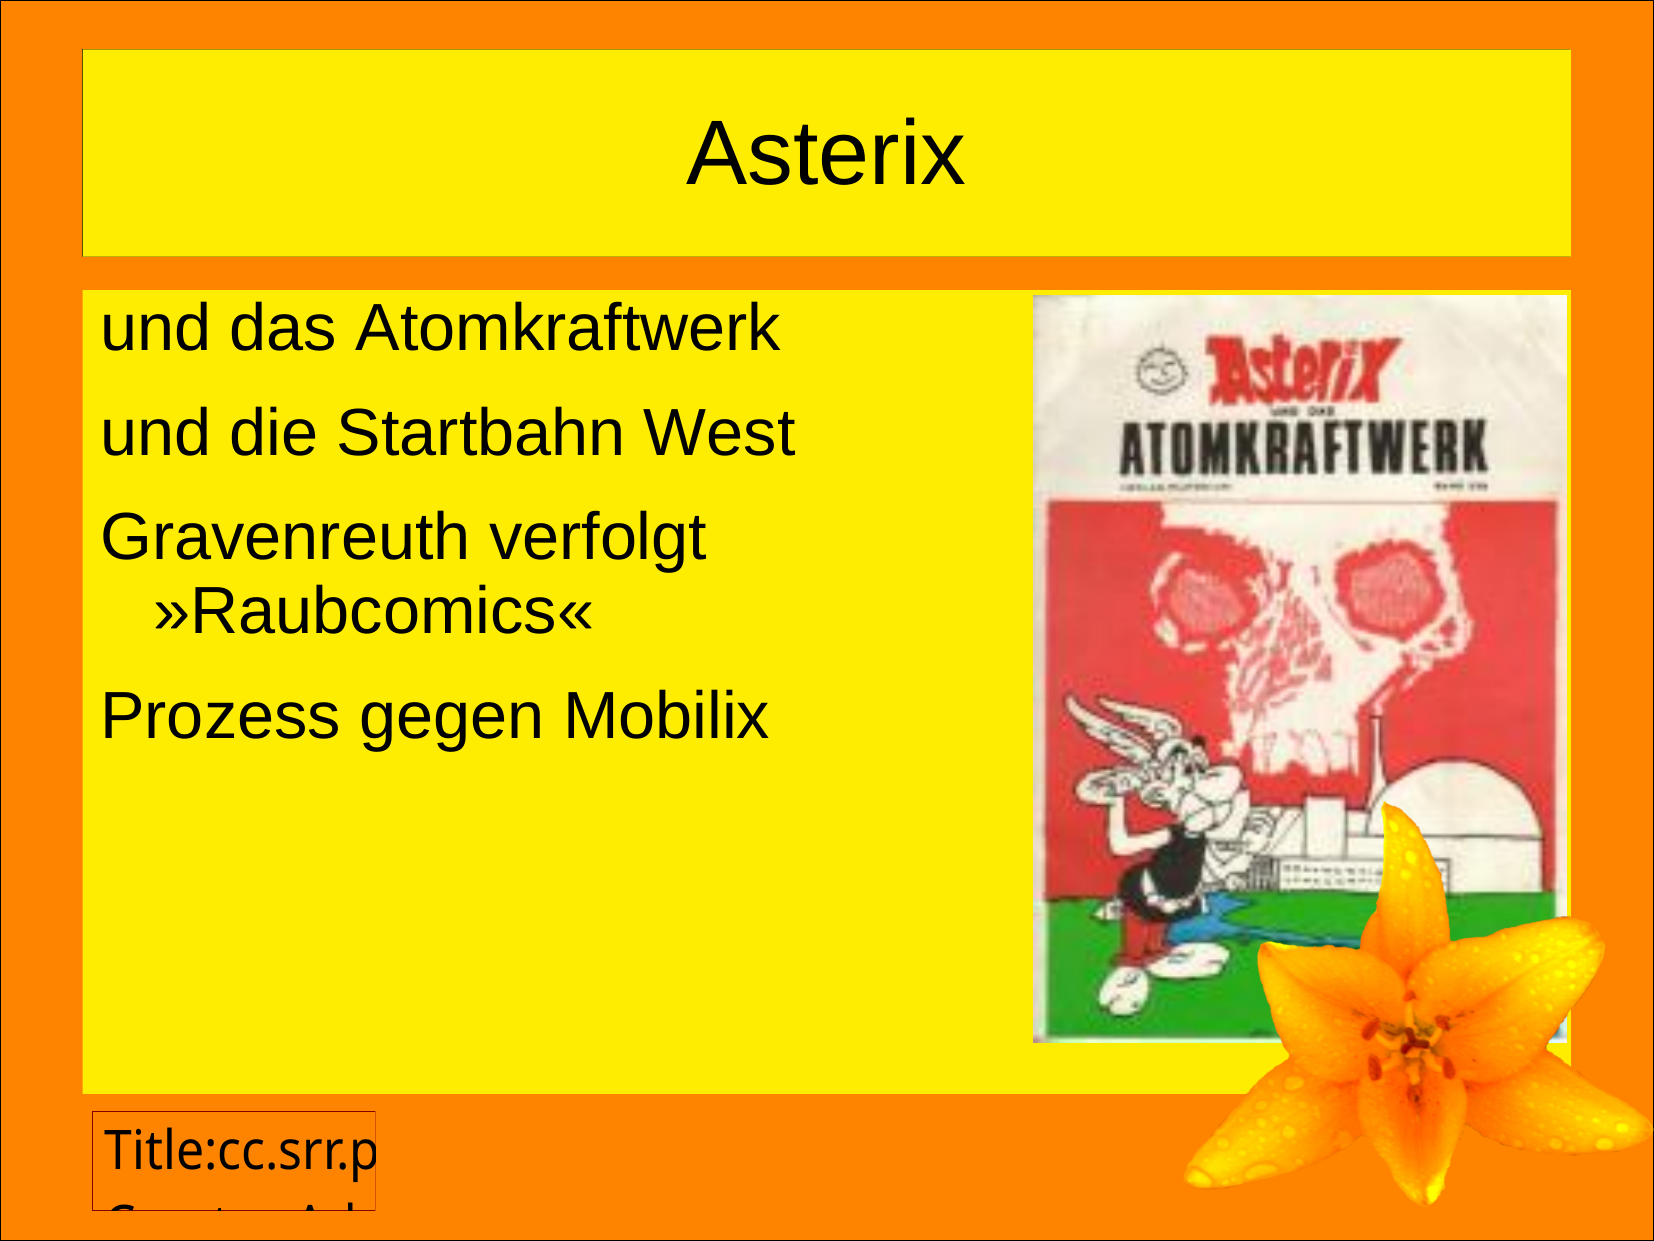

# Asterix
und das Atomkraftwerk
und die Startbahn West
Gravenreuth verfolgt
»Raubcomics«
Prozess gegen Mobilix